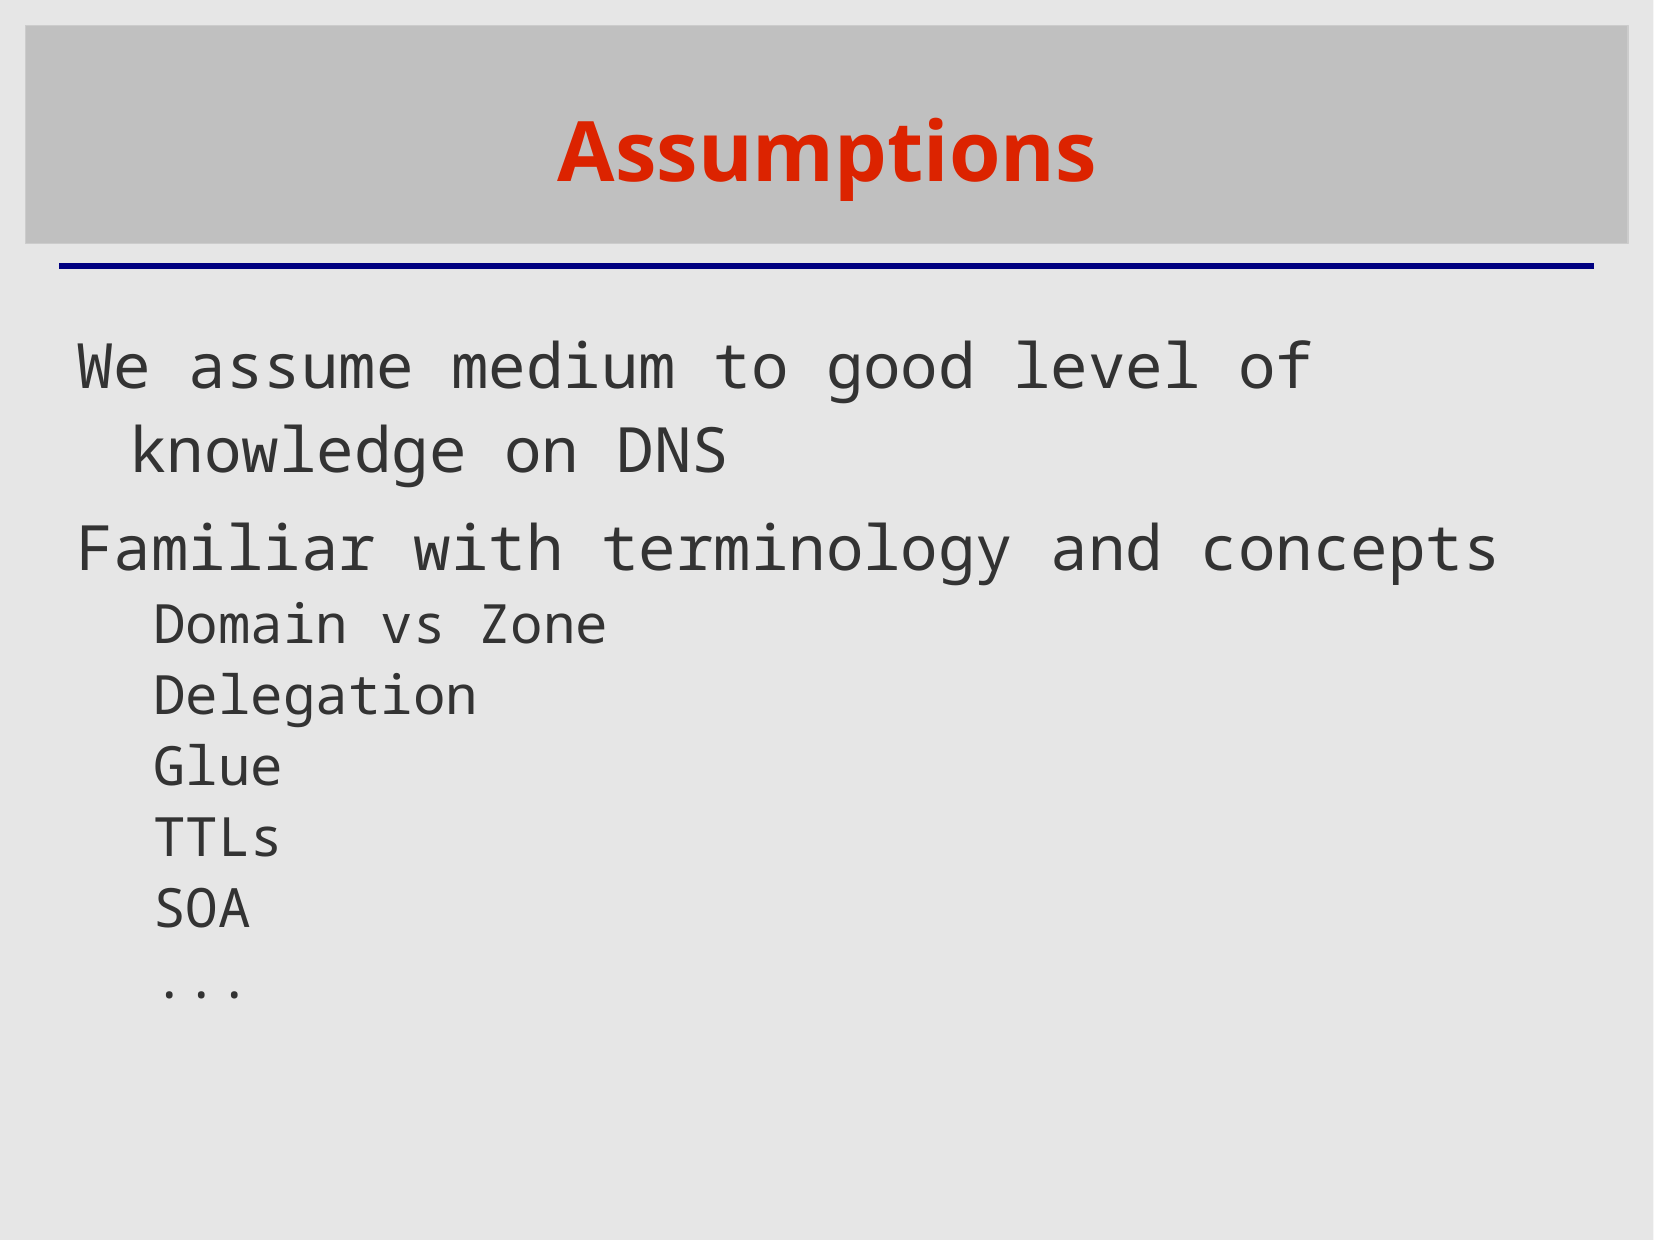

# Assumptions
We assume medium to good level of knowledge on DNS
Familiar with terminology and concepts
Domain vs Zone
Delegation
Glue
TTLs
SOA
...